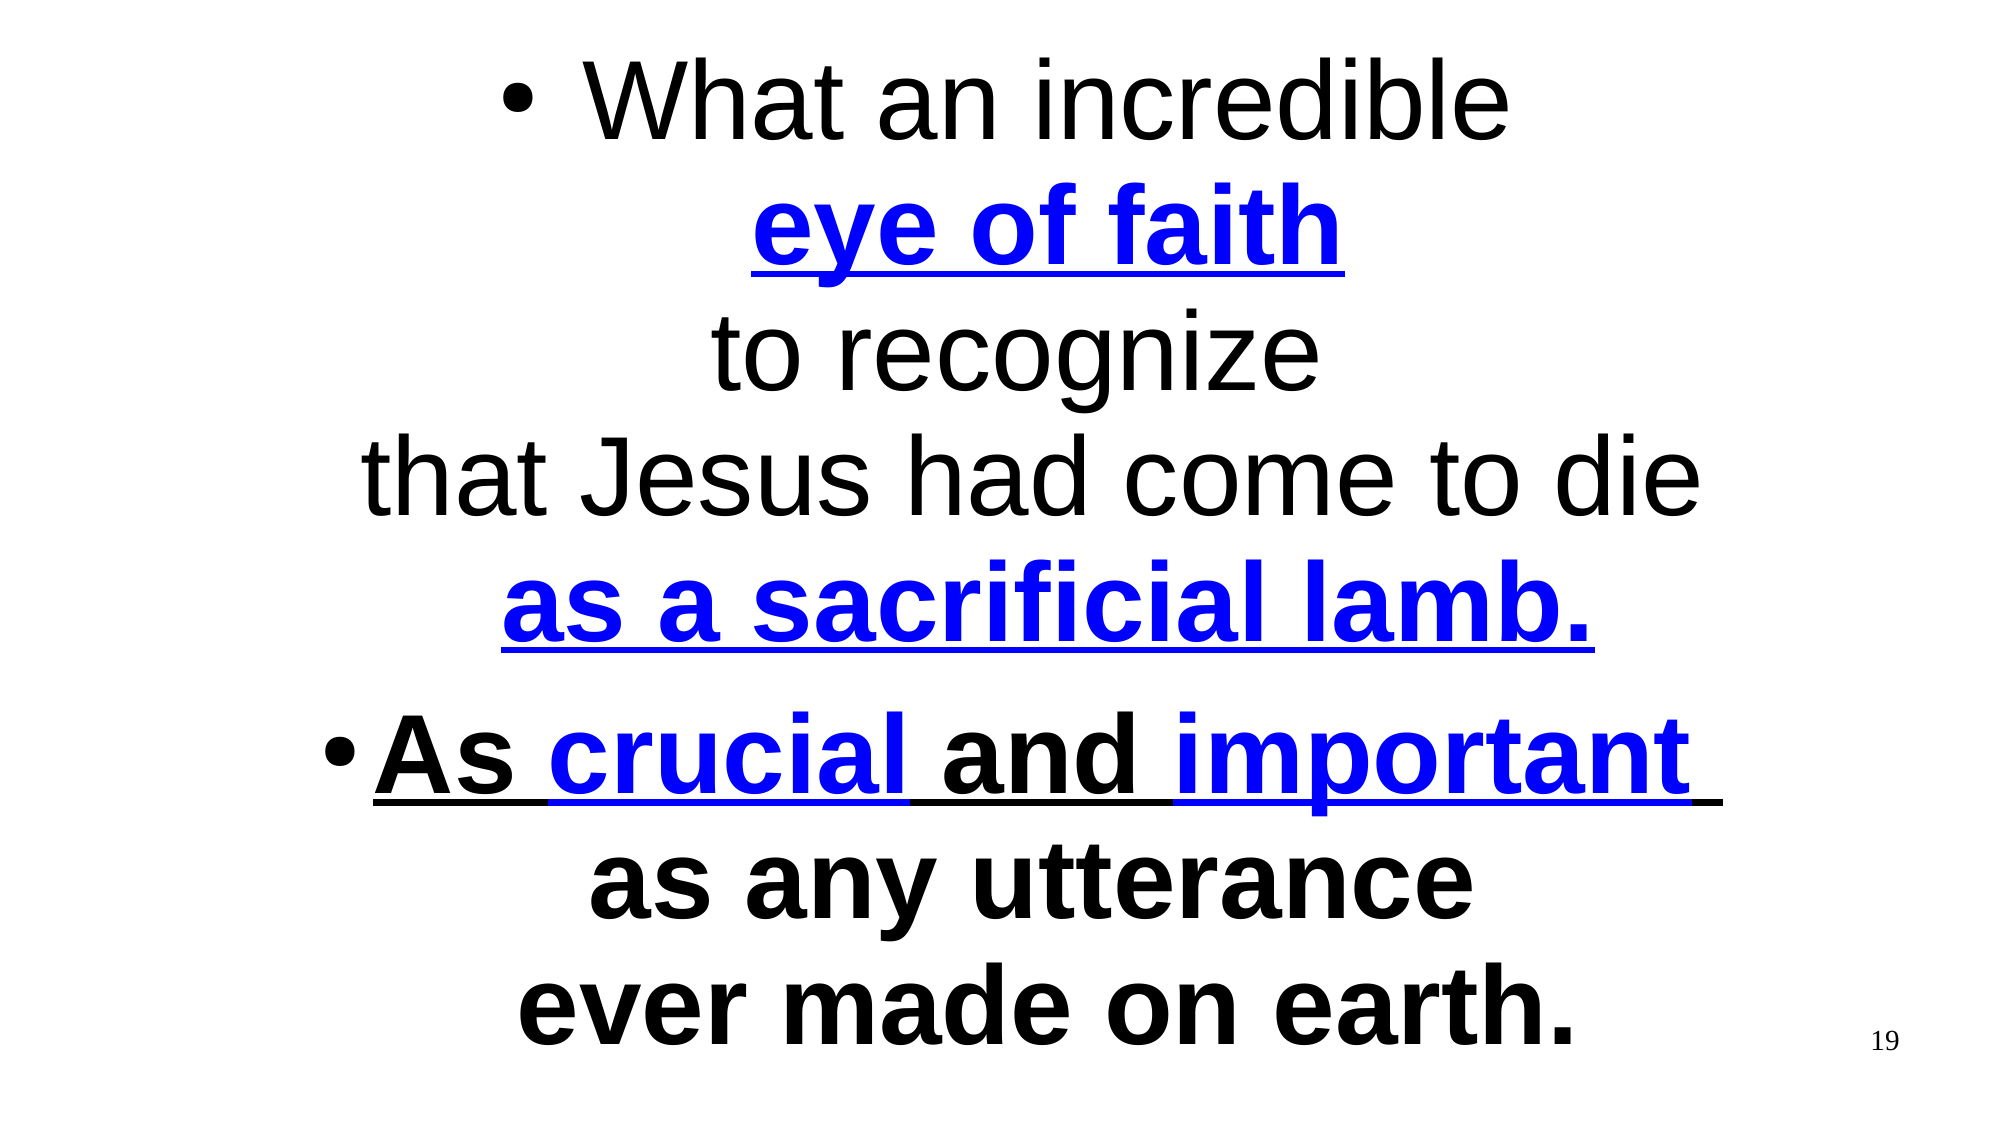

# What an incredible eye of faith to recognize that Jesus had come to die as a sacrificial lamb.
As crucial and important
as any utterance
ever made on earth.
19